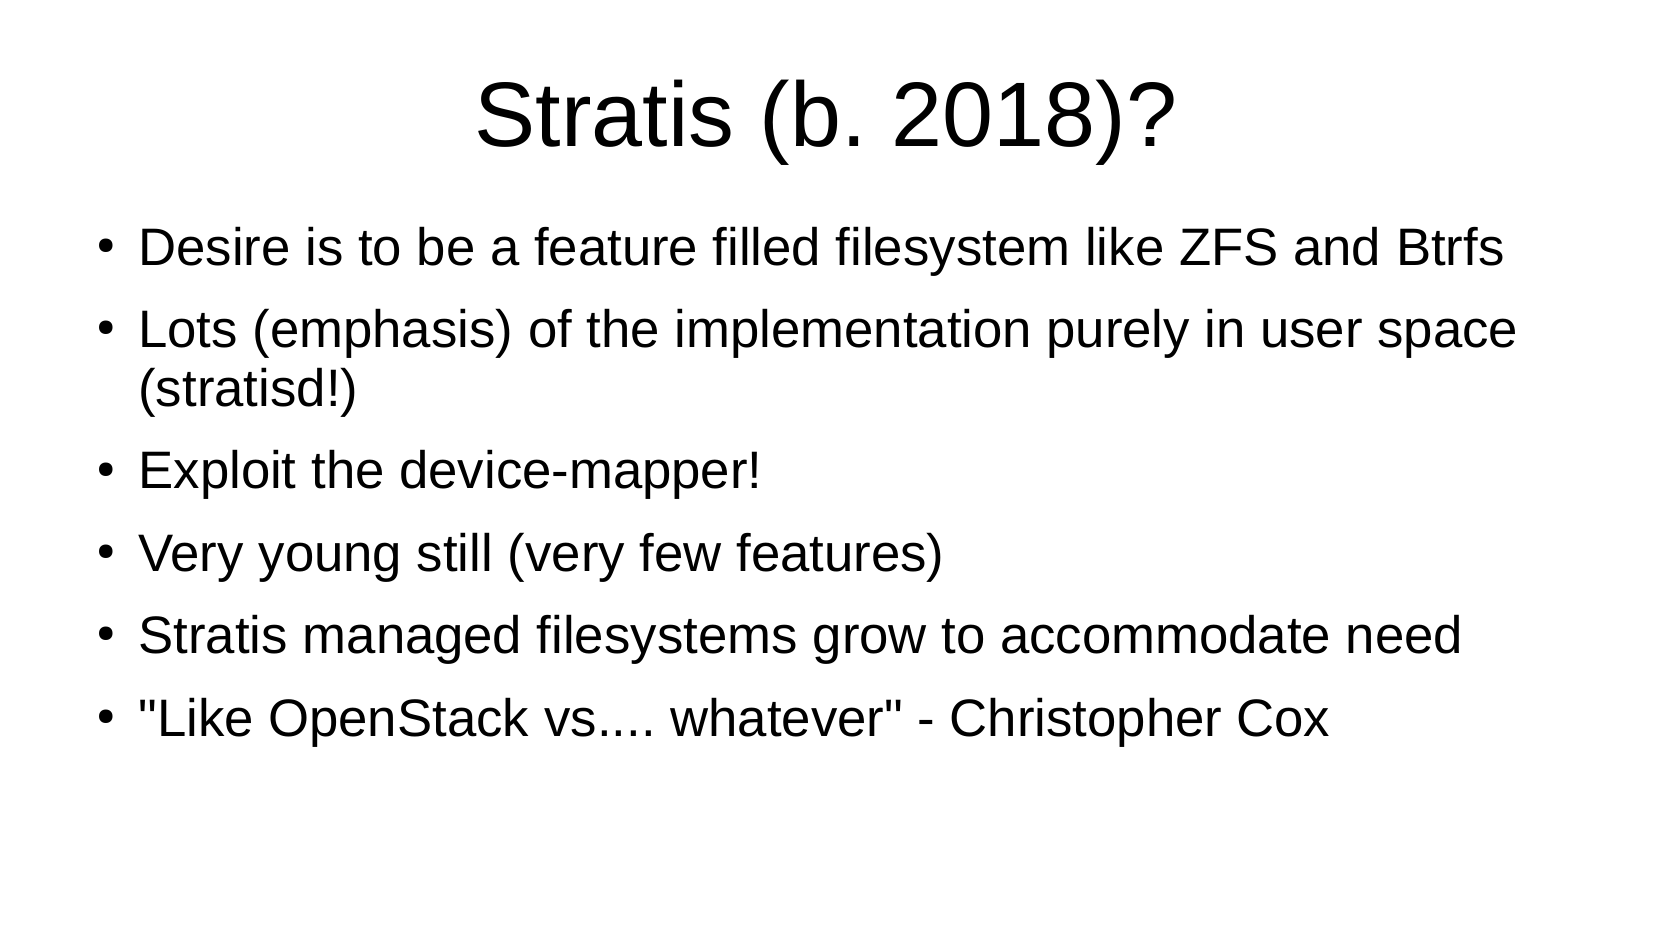

# Stratis (b. 2018)?
Desire is to be a feature filled filesystem like ZFS and Btrfs
Lots (emphasis) of the implementation purely in user space (stratisd!)
Exploit the device-mapper!
Very young still (very few features)
Stratis managed filesystems grow to accommodate need
"Like OpenStack vs.... whatever" - Christopher Cox